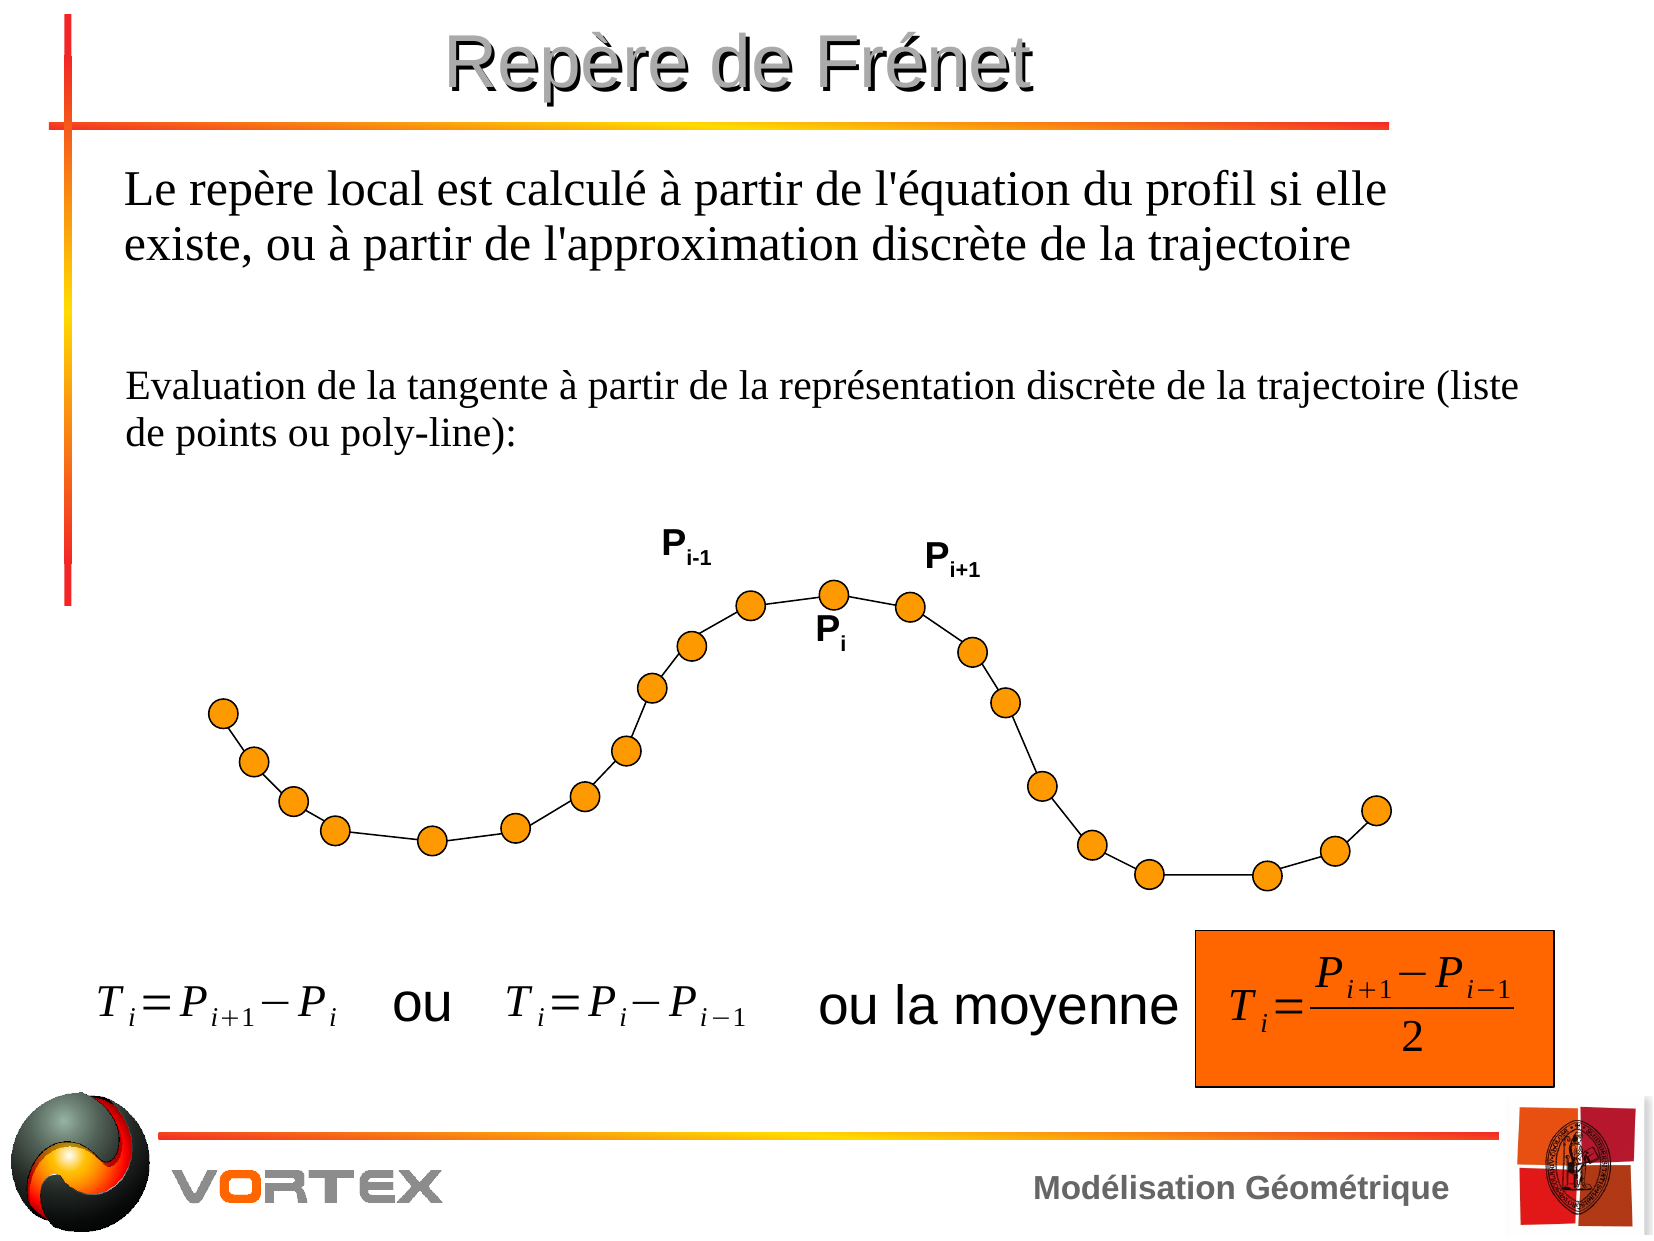

# Repère de Frénet
Le repère local est calculé à partir de l'équation du profil si elle existe, ou à partir de l'approximation discrète de la trajectoire
Evaluation de la tangente à partir de la représentation discrète de la trajectoire (liste de points ou poly-line):
Pi-1
Pi+1
Pi
ou
ou la moyenne